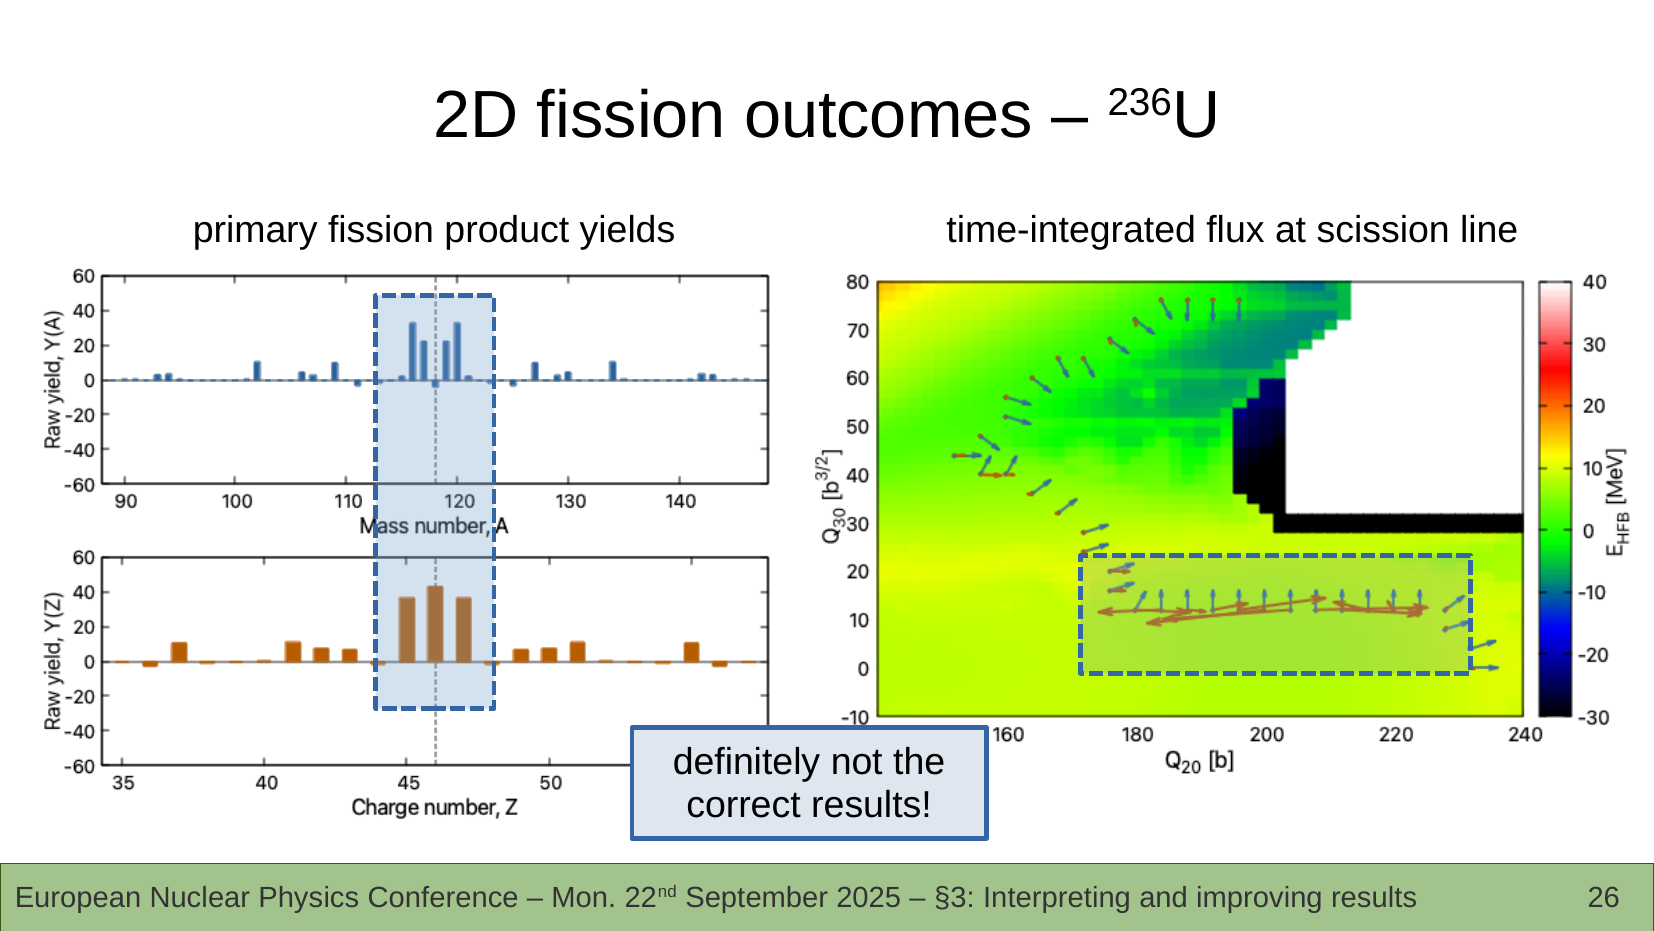

# 2D fission outcomes – 236U
primary fission product yields
time-integrated flux at scission line
definitely not the correct results!
European Nuclear Physics Conference – Mon. 22nd September 2025 – §3: Interpreting and improving results